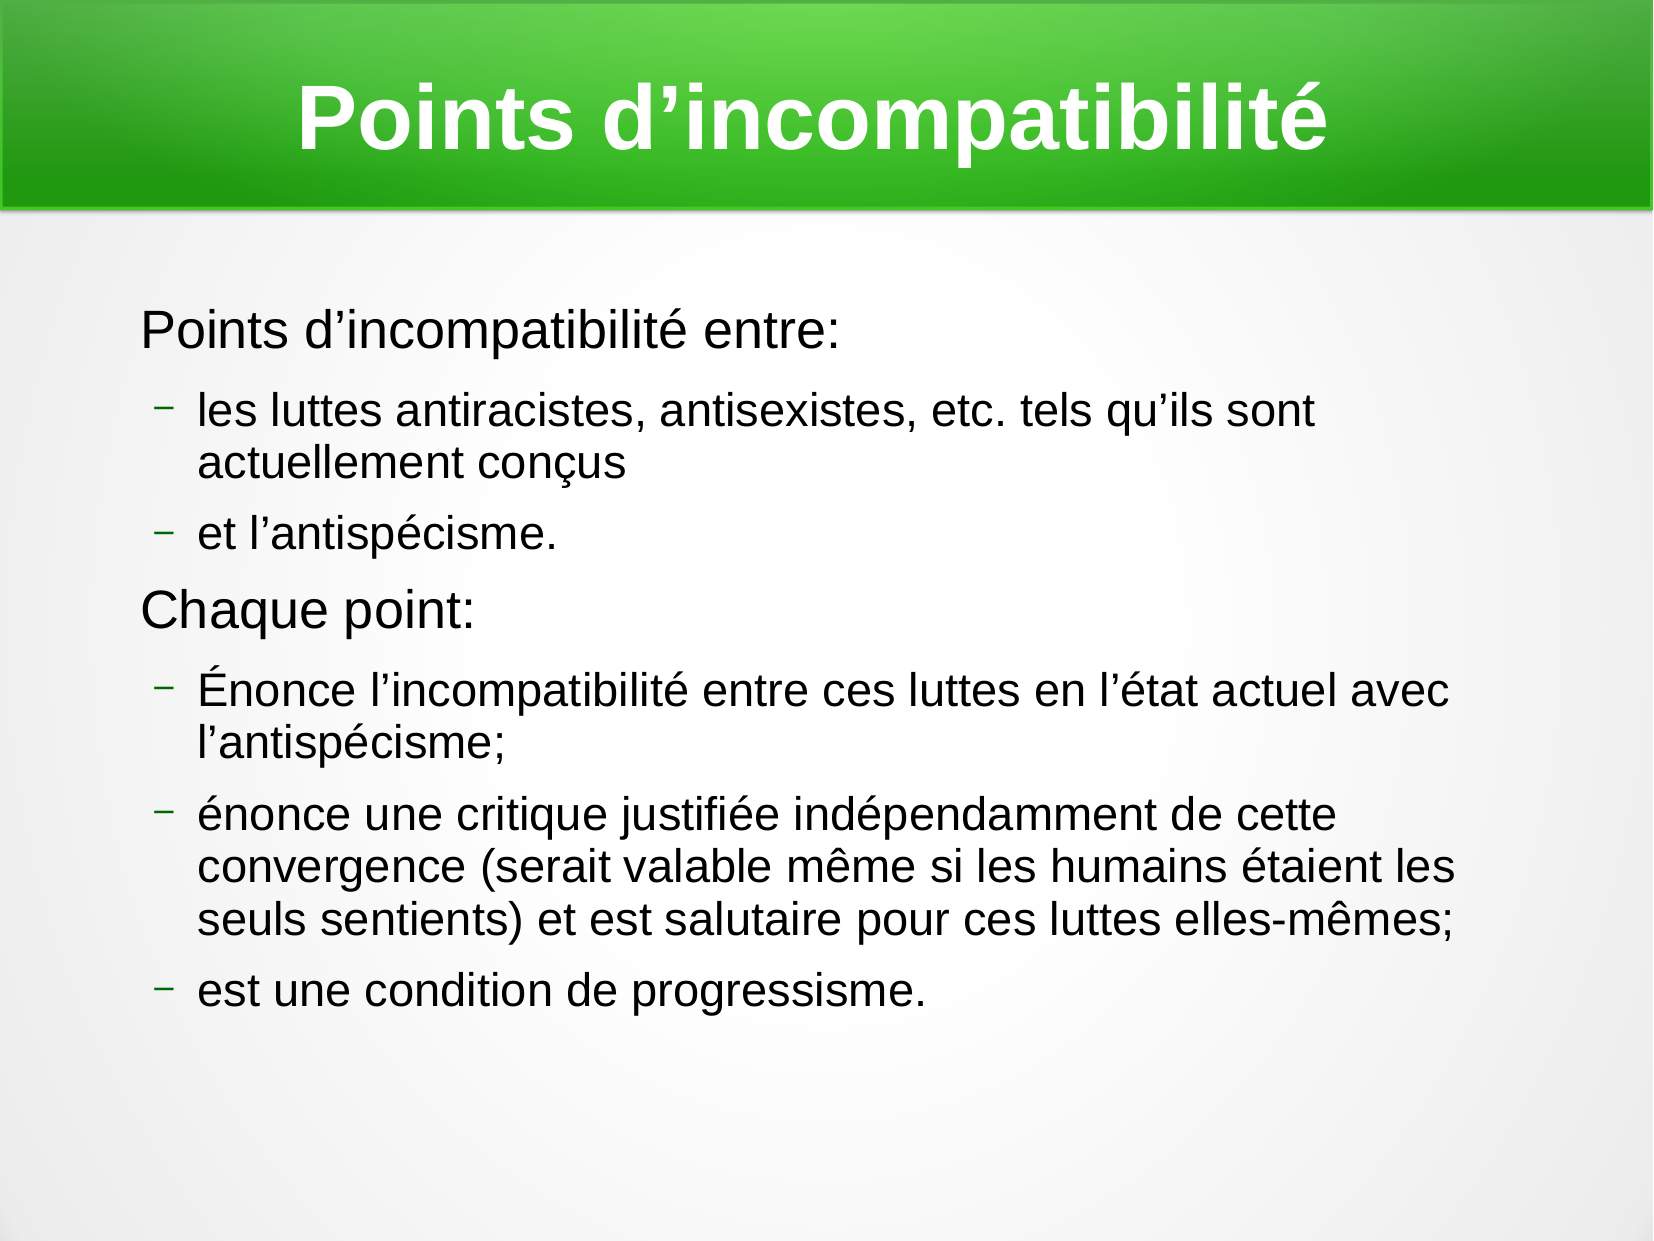

# Points d’incompatibilité
Points d’incompatibilité entre:
les luttes antiracistes, antisexistes, etc. tels qu’ils sont actuellement conçus
et l’antispécisme.
Chaque point:
Énonce l’incompatibilité entre ces luttes en l’état actuel avec l’antispécisme;
énonce une critique justifiée indépendamment de cette convergence (serait valable même si les humains étaient les seuls sentients) et est salutaire pour ces luttes elles-mêmes;
est une condition de progressisme.